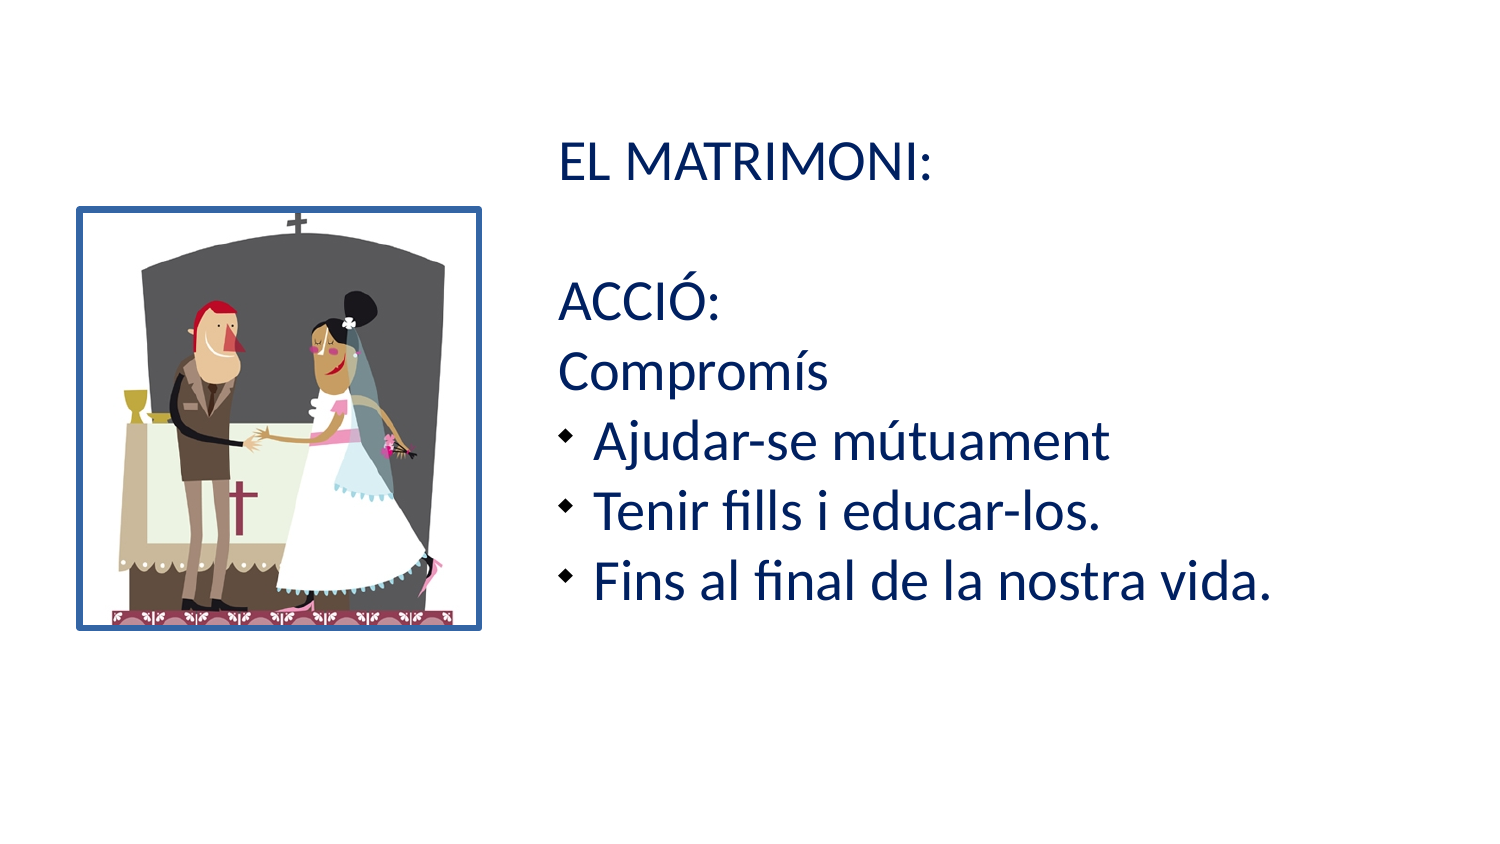

EL MATRIMONI:
ACCIÓ:
Compromís
Ajudar-se mútuament
Tenir fills i educar-los.
Fins al final de la nostra vida.